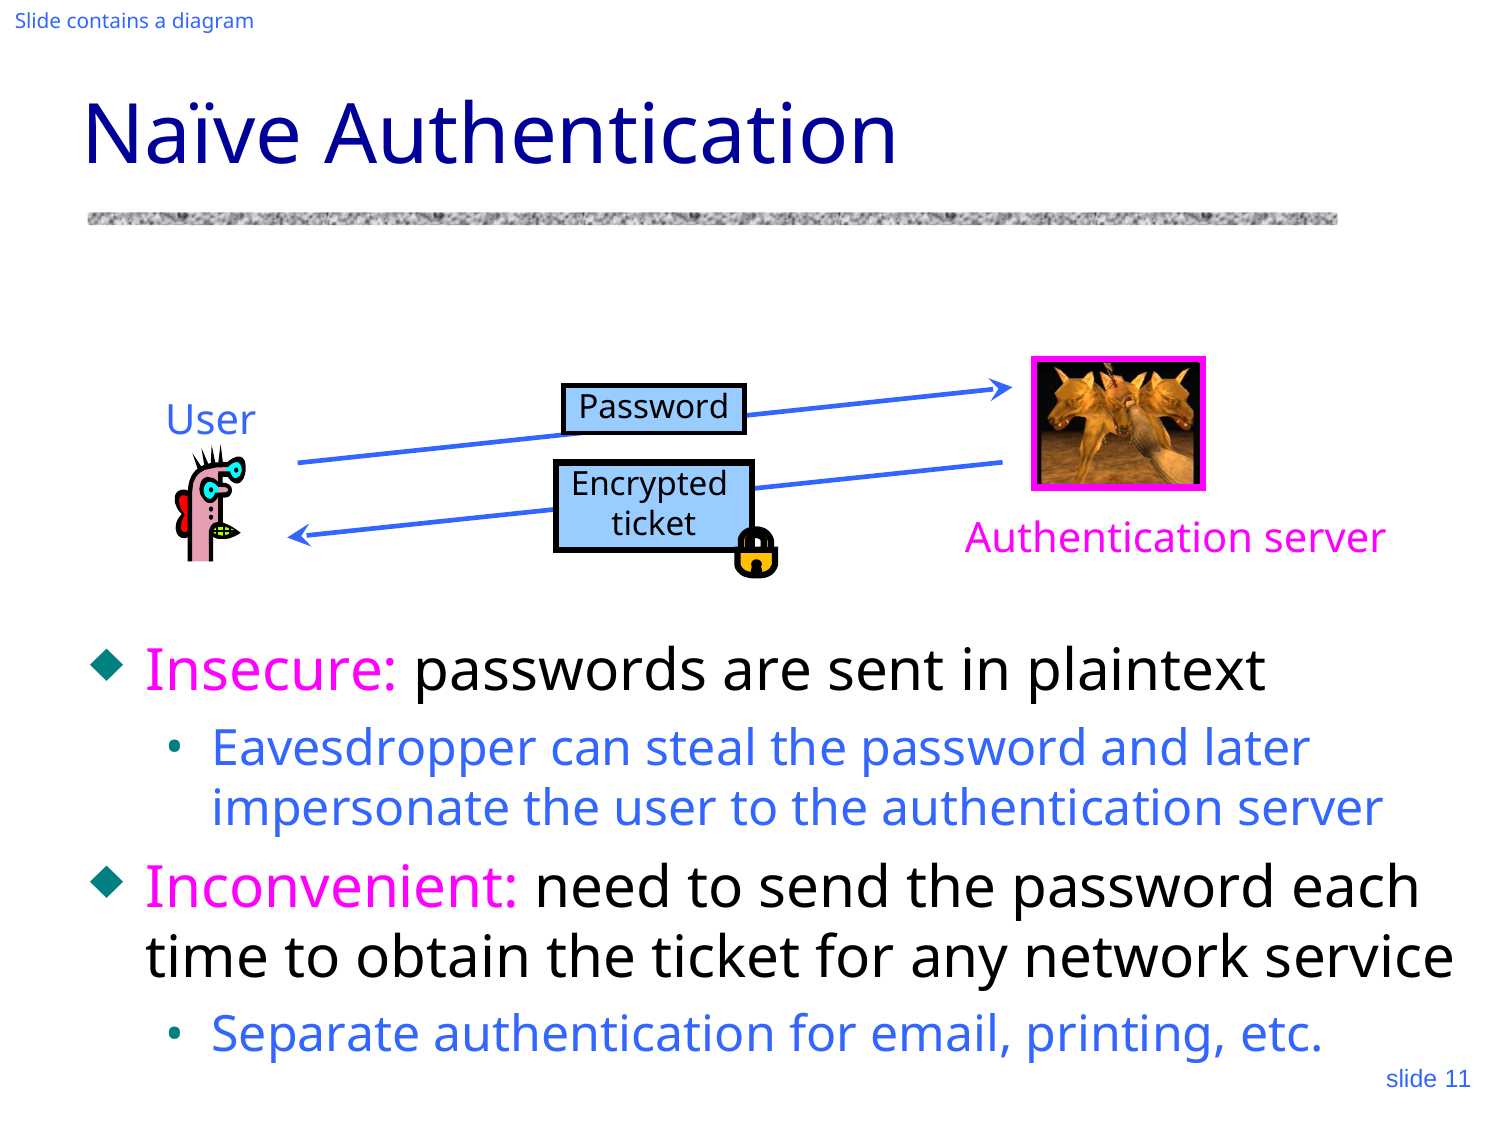

Slide contains a diagram
Naïve Authentication
Password
User
Encrypted
ticket
Authentication server
Insecure: passwords are sent in plaintext
Eavesdropper can steal the password and later impersonate the user to the authentication server
Inconvenient: need to send the password each time to obtain the ticket for any network service
Separate authentication for email, printing, etc.
slide